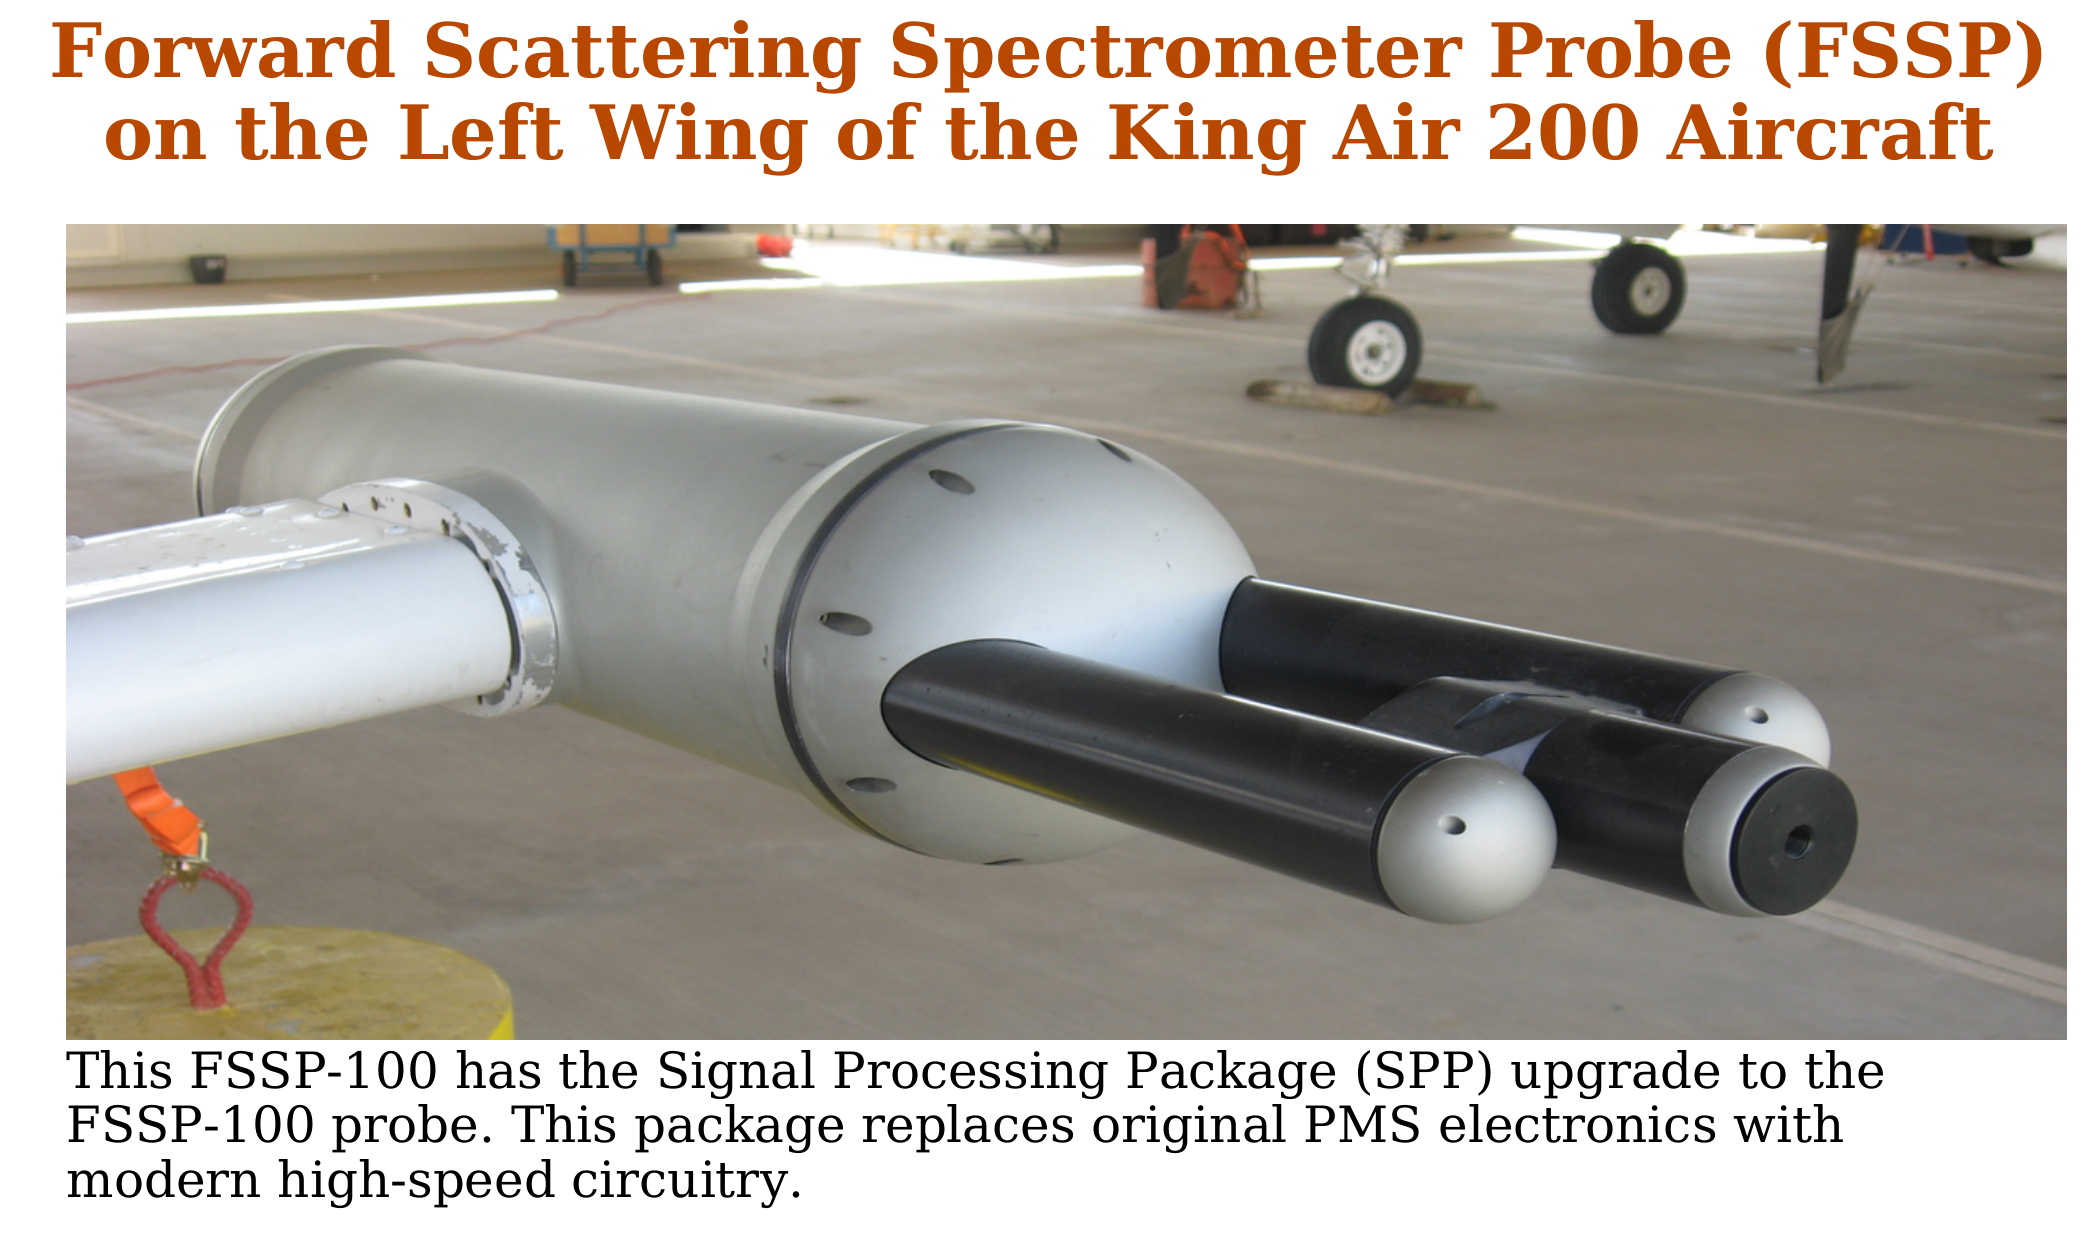

Forward Scattering Spectrometer Probe (FSSP) on the Left Wing of the King Air 200 Aircraft
This FSSP-100 has the Signal Processing Package (SPP) upgrade to the FSSP-100 probe. This package replaces original PMS electronics with modern high-speed circuitry.